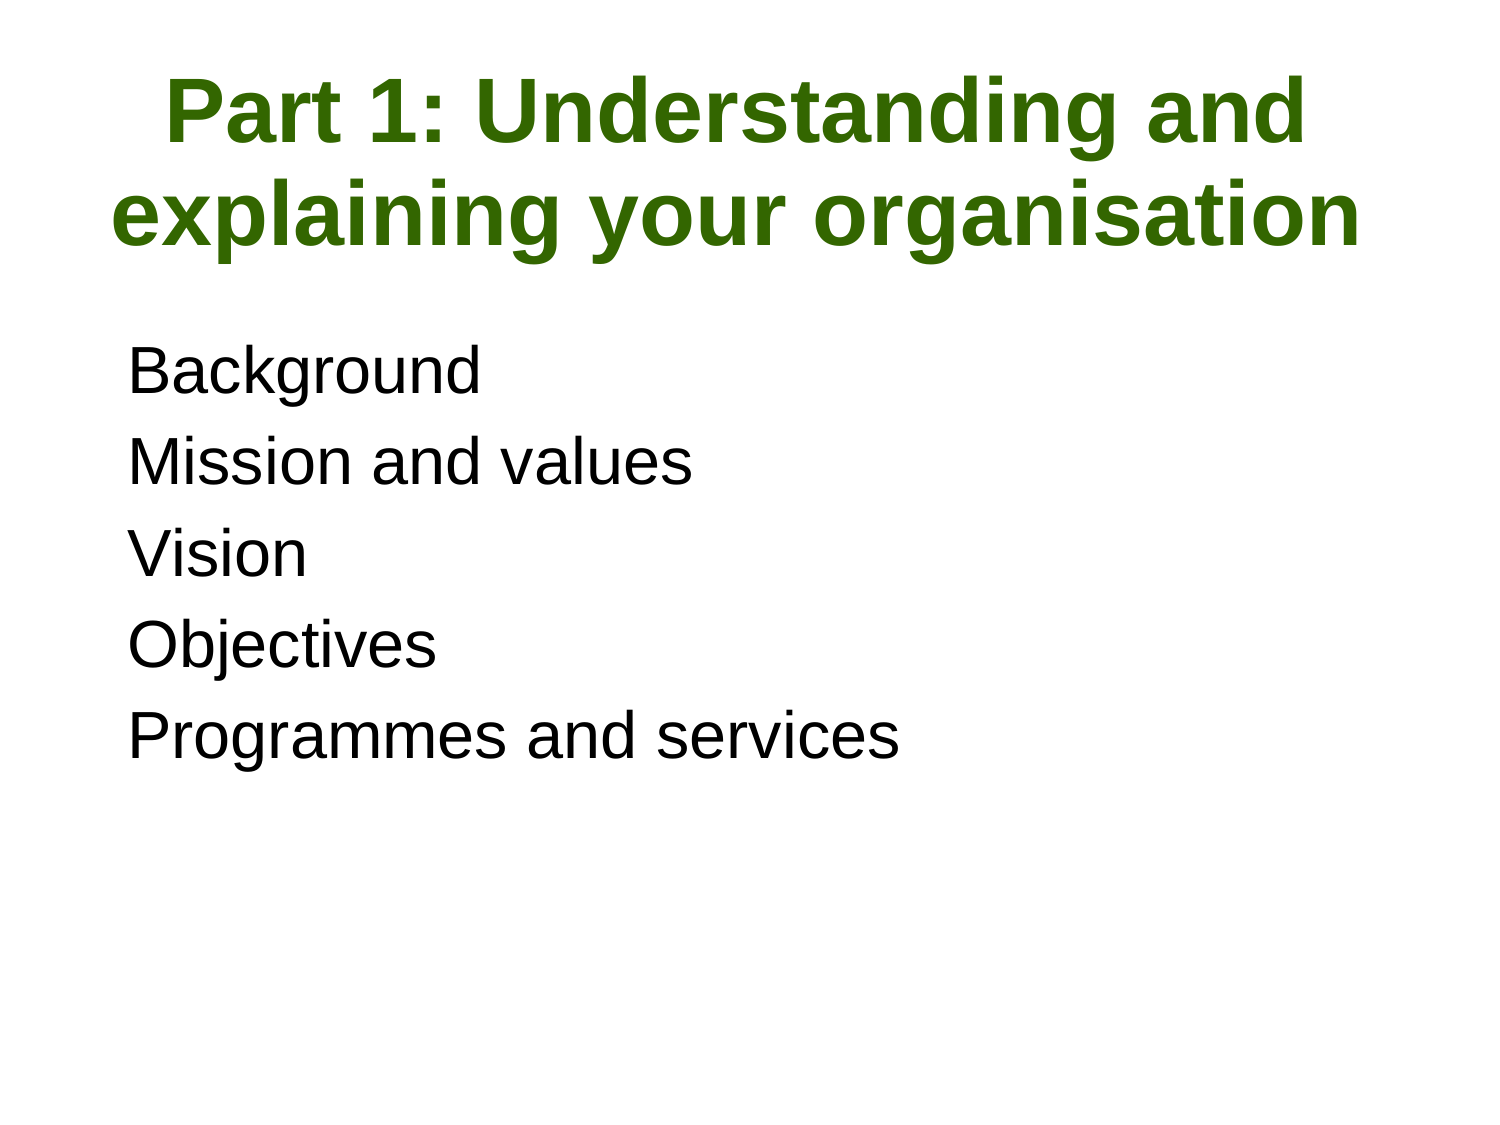

# Part 1: Understanding and explaining your organisation
Background
Mission and values
Vision
Objectives
Programmes and services